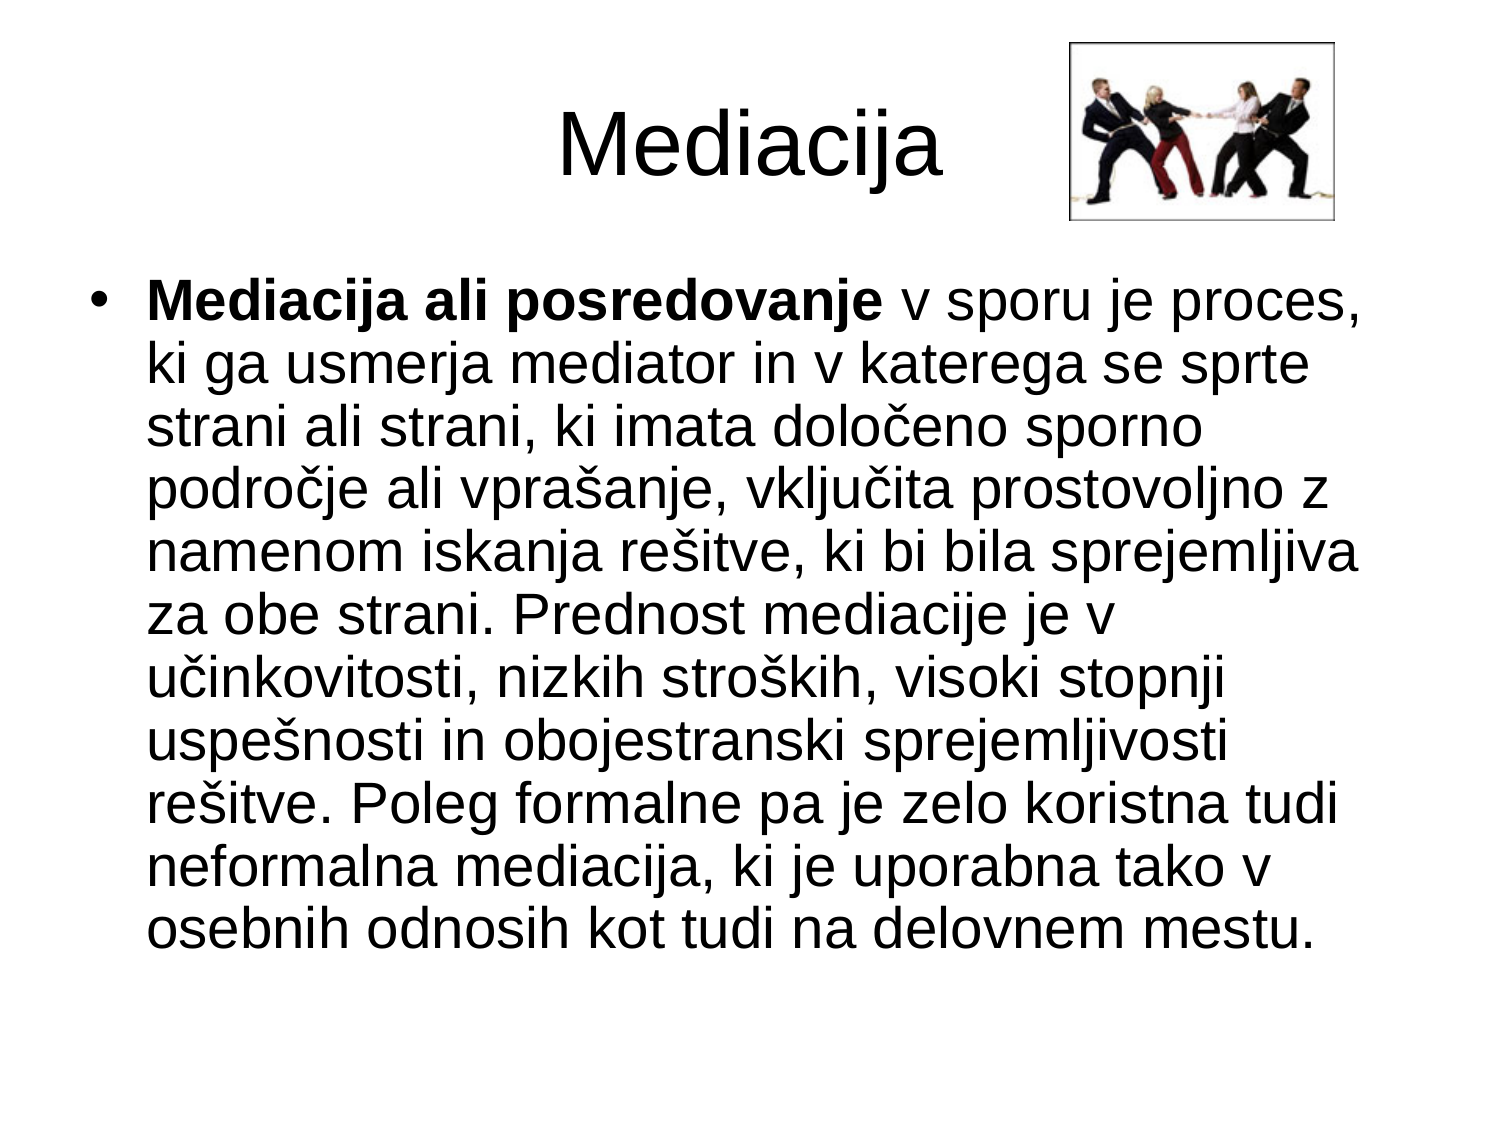

# Mediacija
Mediacija ali posredovanje v sporu je proces, ki ga usmerja mediator in v katerega se sprte strani ali strani, ki imata določeno sporno področje ali vprašanje, vključita prostovoljno z namenom iskanja rešitve, ki bi bila sprejemljiva za obe strani. Prednost mediacije je v učinkovitosti, nizkih stroških, visoki stopnji uspešnosti in obojestranski sprejemljivosti rešitve. Poleg formalne pa je zelo koristna tudi neformalna mediacija, ki je uporabna tako v osebnih odnosih kot tudi na delovnem mestu.